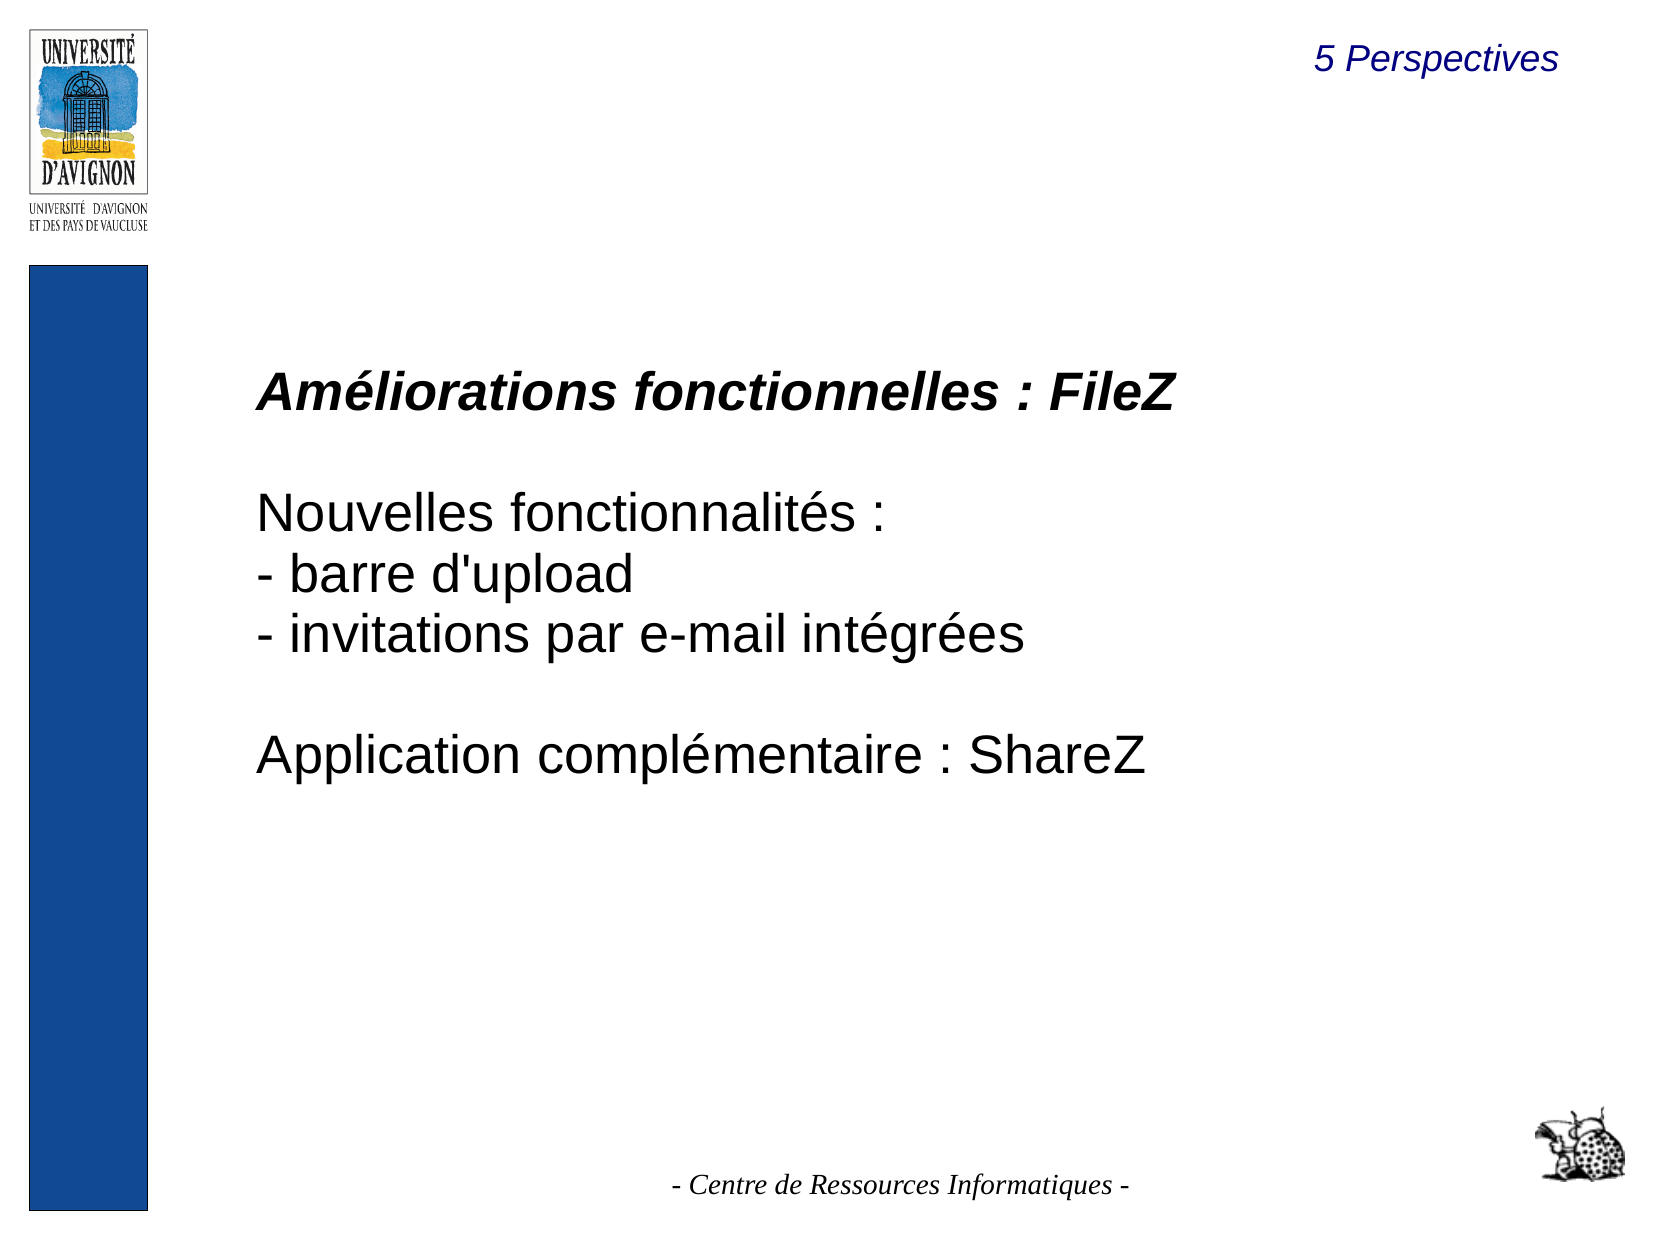

5 Perspectives
Améliorations fonctionnelles : FileZ
Nouvelles fonctionnalités :
- barre d'upload
- invitations par e-mail intégrées
Application complémentaire : ShareZ
 - Centre de Ressources Informatiques -